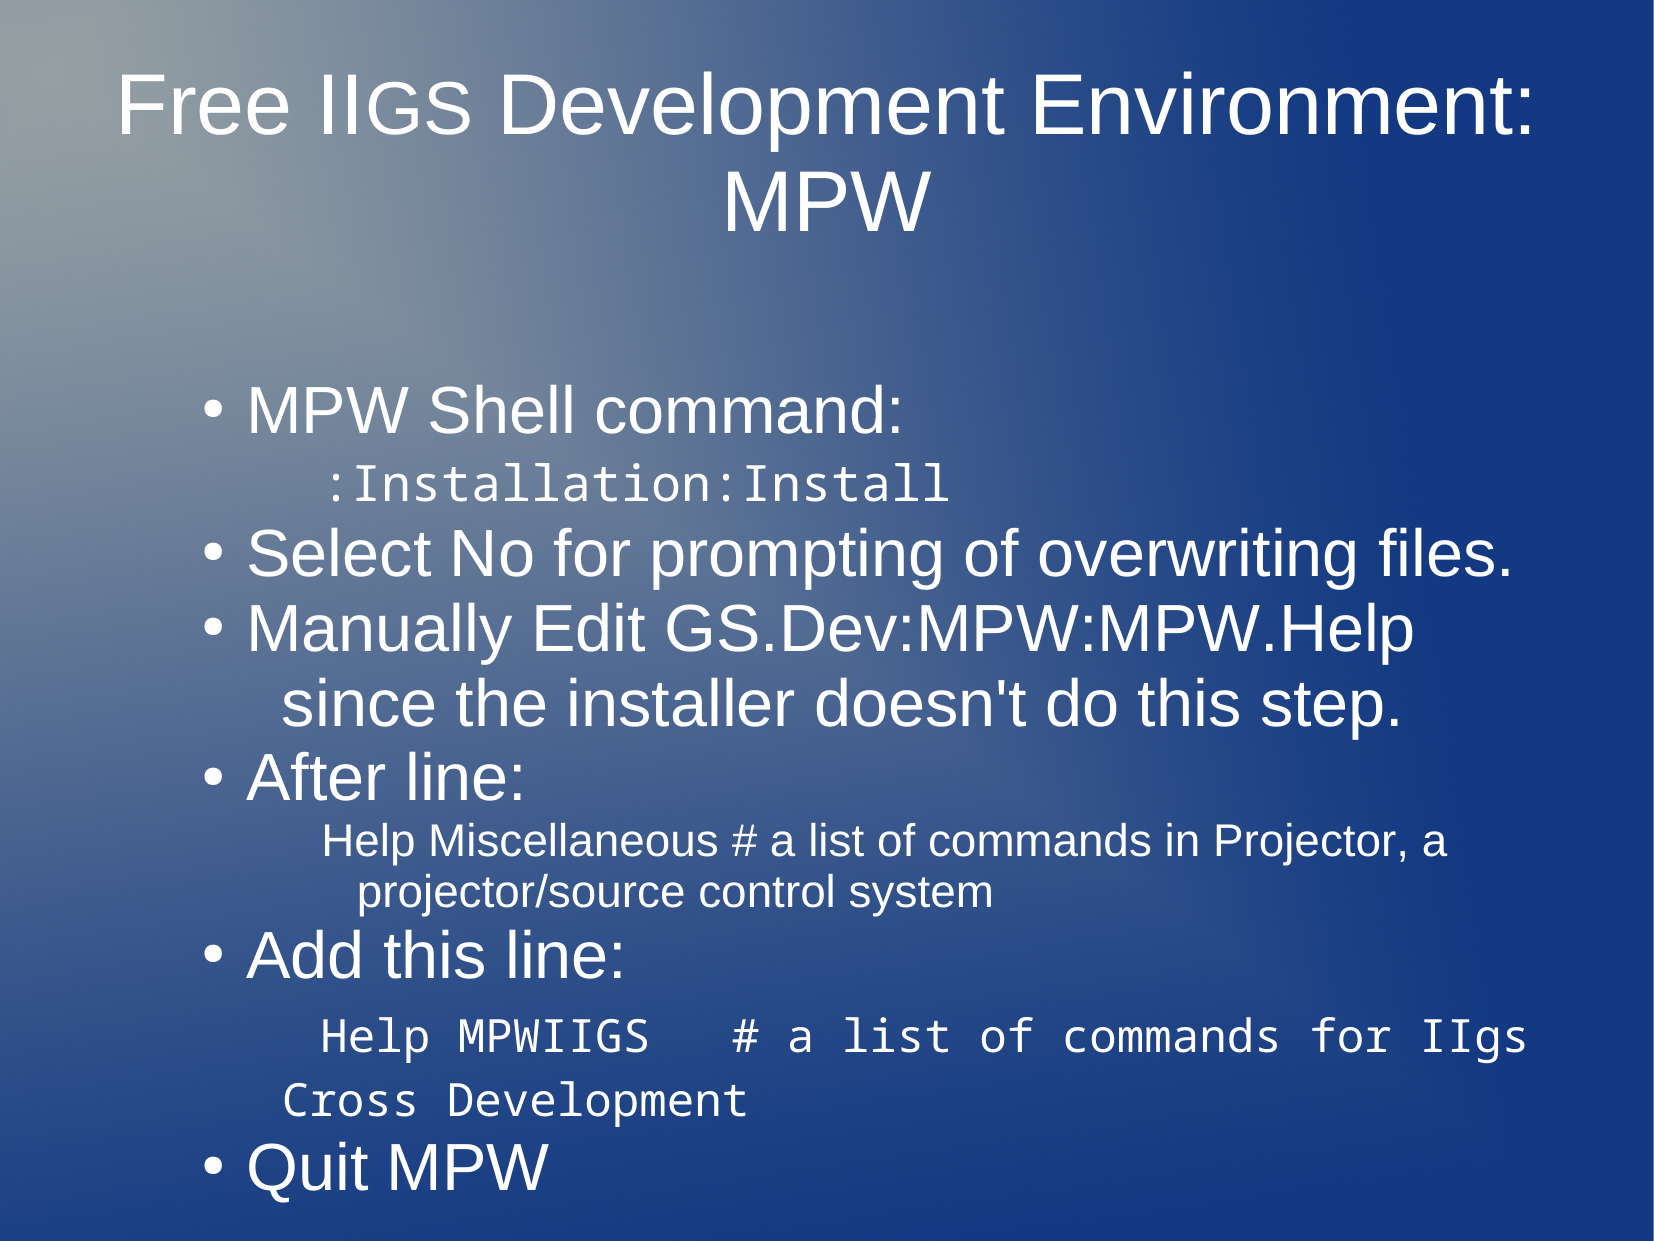

# Free IIGS Development Environment: MPW
MPW Shell command:
:Installation:Install
Select No for prompting of overwriting files.
Manually Edit GS.Dev:MPW:MPW.Help since the installer doesn't do this step.
After line:
Help Miscellaneous	# a list of commands in Projector, a projector/source control system
Add this line:
 Help MPWIIGS		# a list of commands for IIgs Cross Development
Quit MPW